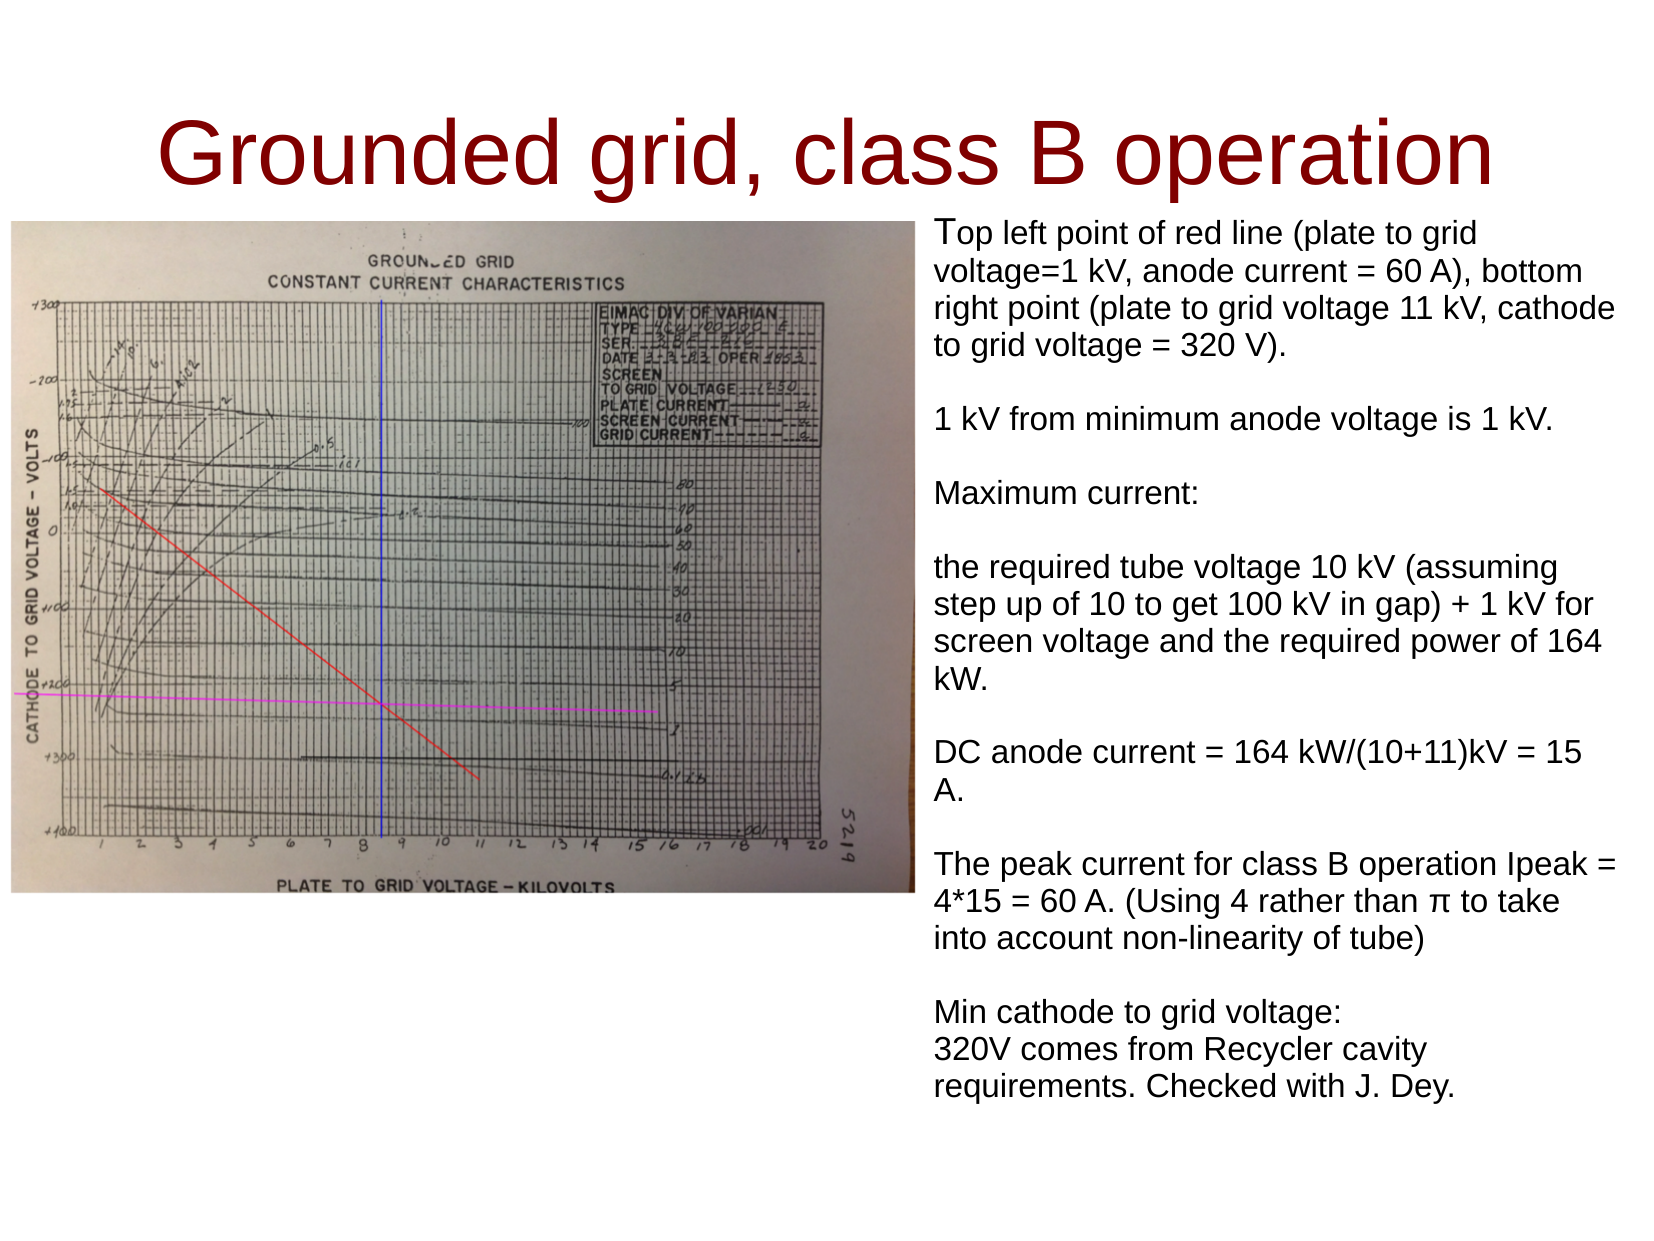

# Grounded grid, class B operation
Top left point of red line (plate to grid voltage=1 kV, anode current = 60 A), bottom right point (plate to grid voltage 11 kV, cathode to grid voltage = 320 V).
1 kV from minimum anode voltage is 1 kV.
Maximum current:
the required tube voltage 10 kV (assuming step up of 10 to get 100 kV in gap) + 1 kV for screen voltage and the required power of 164 kW.
DC anode current = 164 kW/(10+11)kV = 15 A.
The peak current for class B operation Ipeak = 4*15 = 60 A. (Using 4 rather than π to take into account non-linearity of tube)
Min cathode to grid voltage:
320V comes from Recycler cavity requirements. Checked with J. Dey.